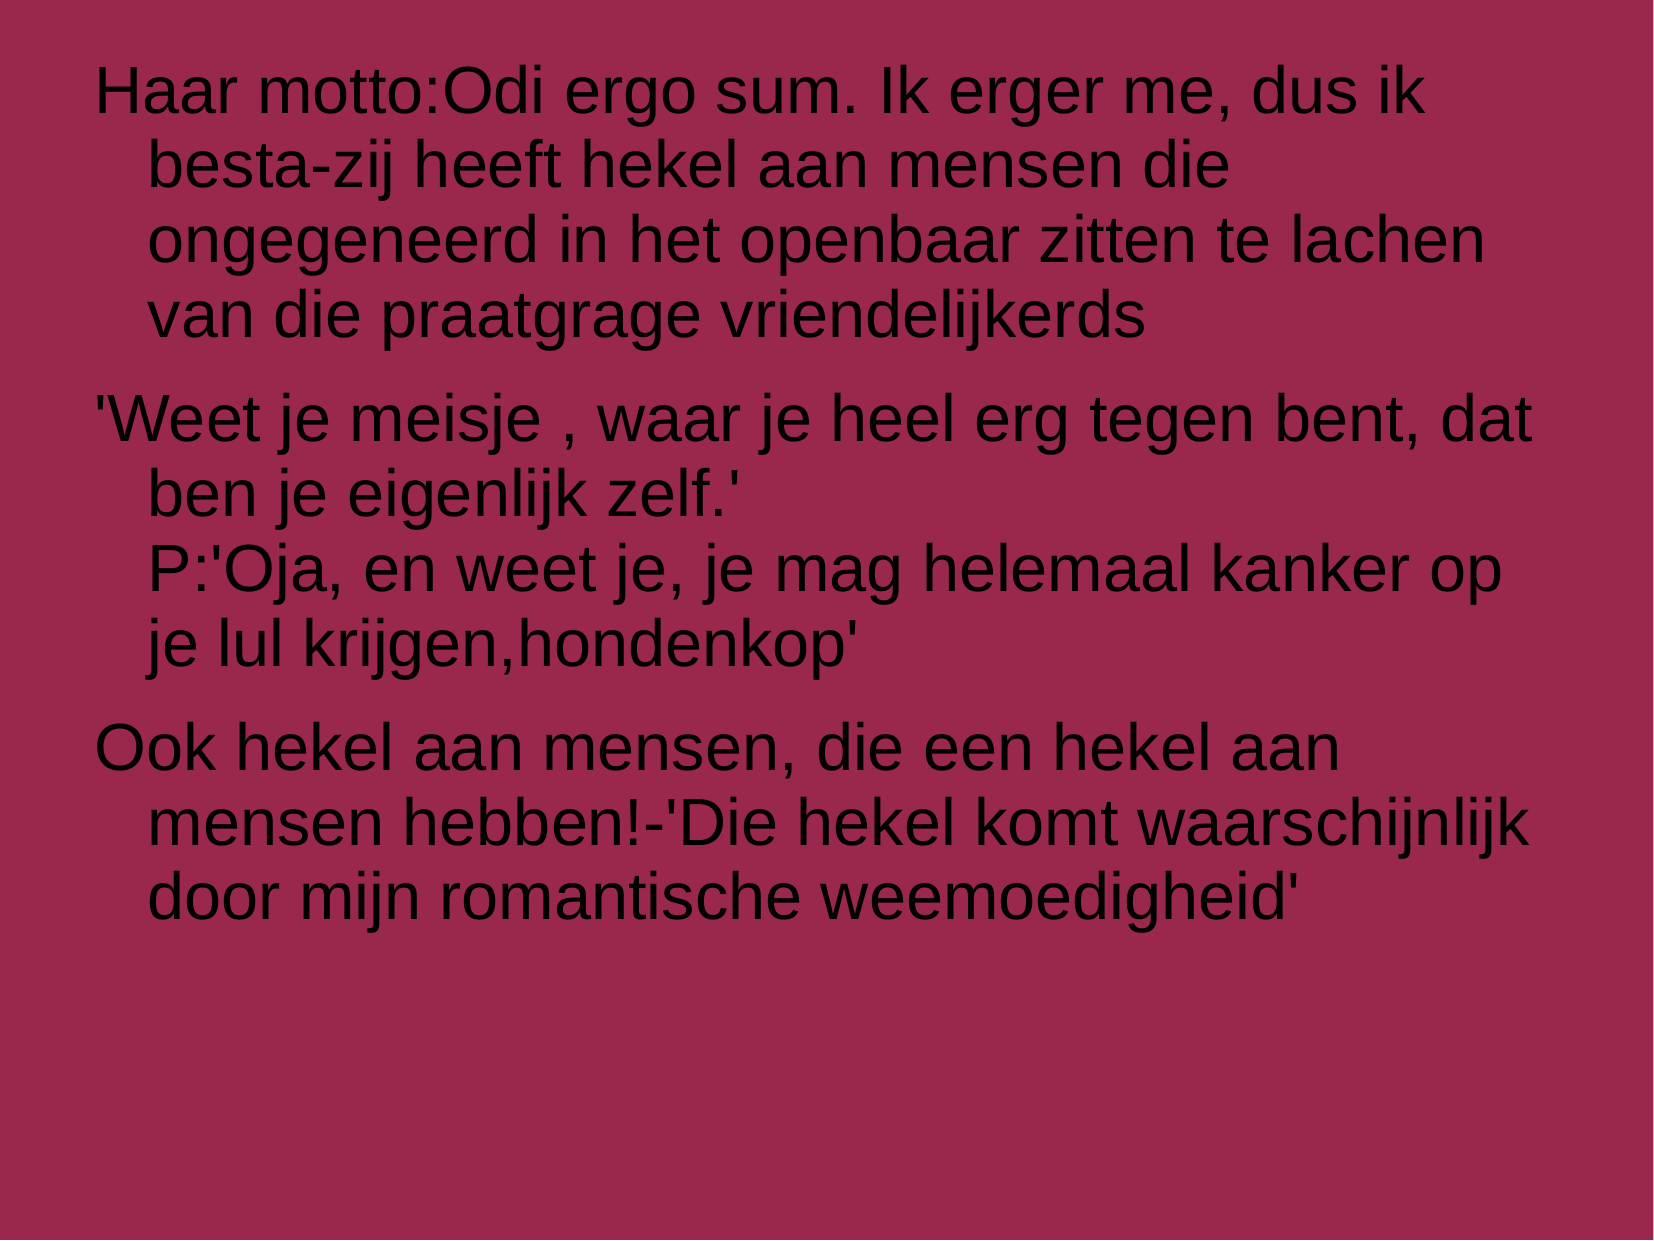

# Haar motto:Odi ergo sum. Ik erger me, dus ik besta-zij heeft hekel aan mensen die ongegeneerd in het openbaar zitten te lachen van die praatgrage vriendelijkerds
'Weet je meisje , waar je heel erg tegen bent, dat ben je eigenlijk zelf.' P:'Oja, en weet je, je mag helemaal kanker op je lul krijgen,hondenkop'
Ook hekel aan mensen, die een hekel aan mensen hebben!-'Die hekel komt waarschijnlijk door mijn romantische weemoedigheid'